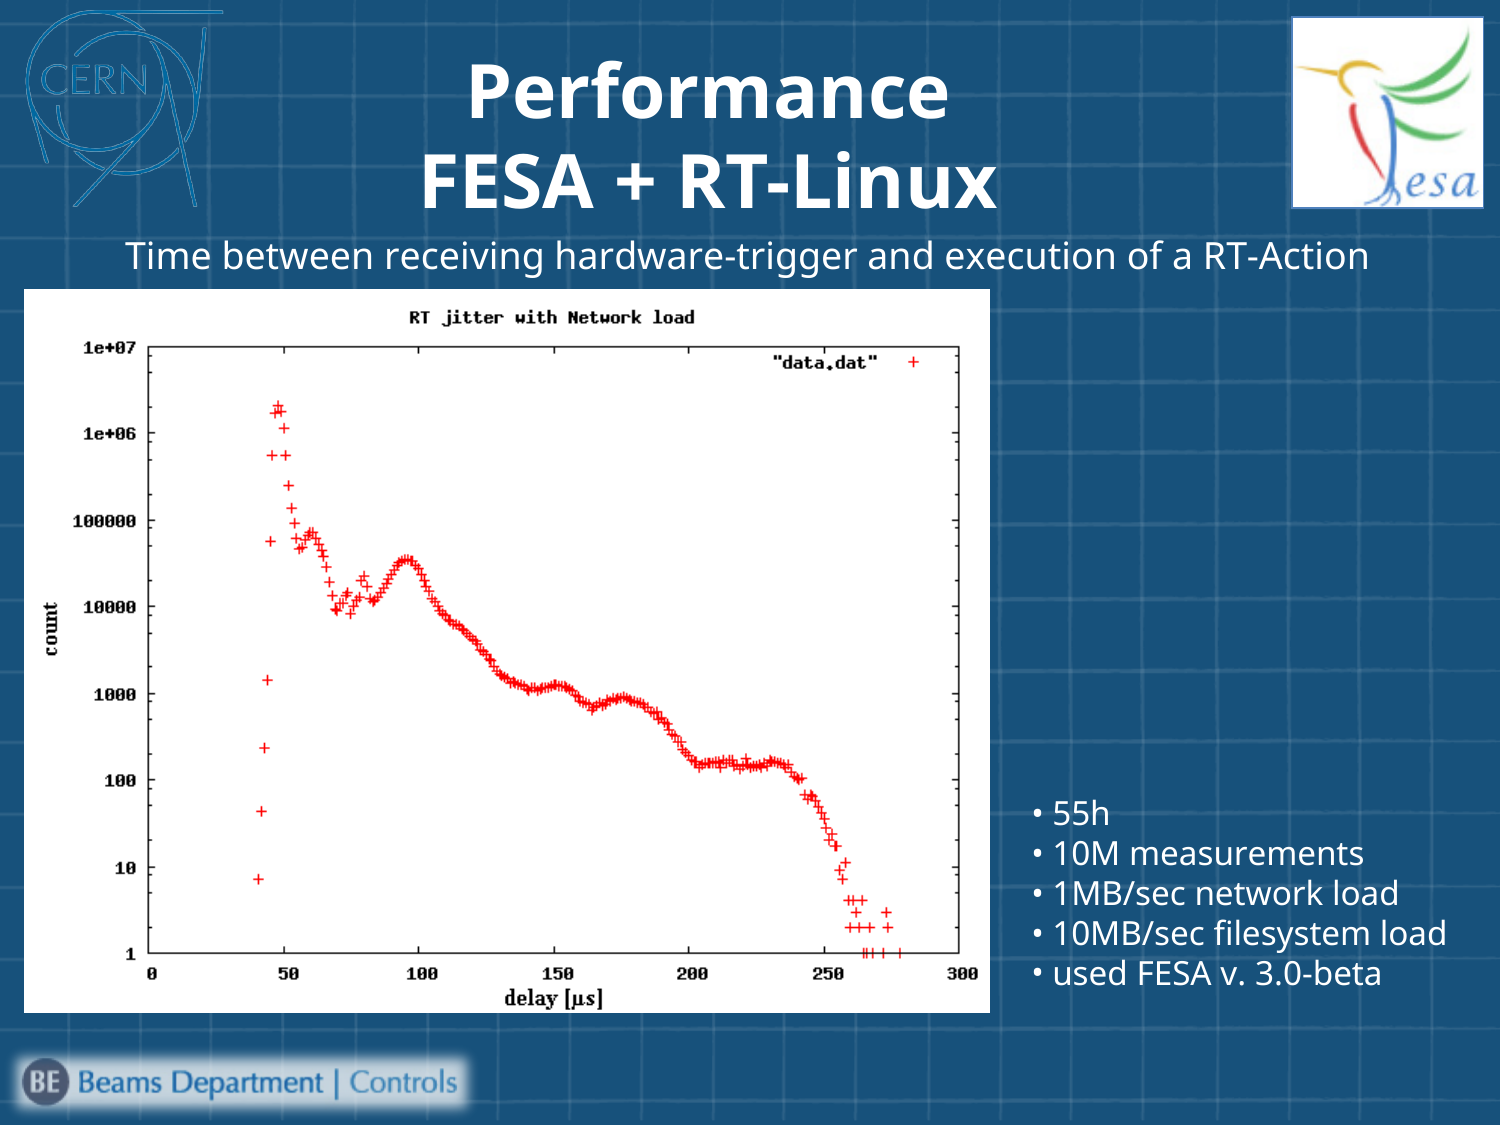

# Performance FESA + RT-Linux
Time between receiving hardware-trigger and execution of a RT-Action
 55h
 10M measurements
 1MB/sec network load
 10MB/sec filesystem load
 used FESA v. 3.0-beta